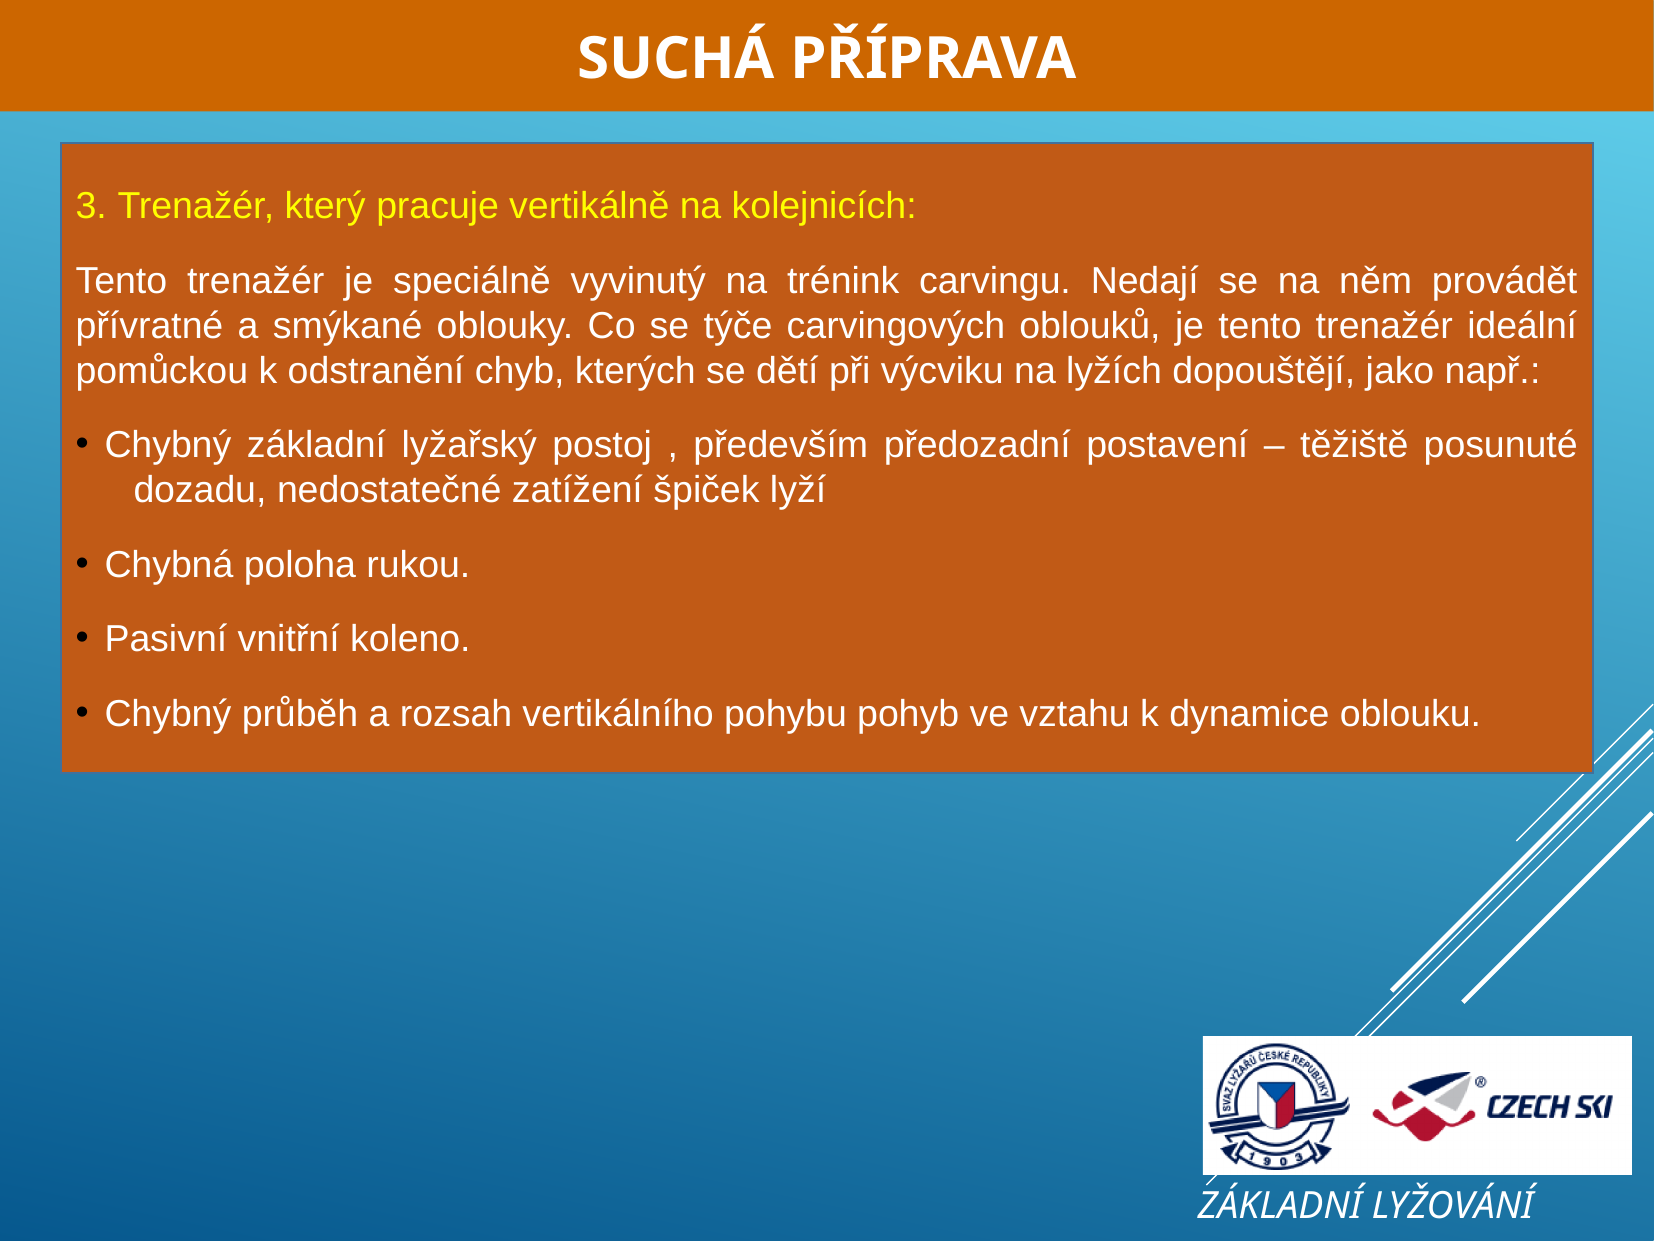

# Suchá příprava
3. Trenažér, který pracuje vertikálně na kolejnicích:
Tento trenažér je speciálně vyvinutý na trénink carvingu. Nedají se na něm provádět přívratné a smýkané oblouky. Co se týče carvingových oblouků, je tento trenažér ideální pomůckou k odstranění chyb, kterých se dětí při výcviku na lyžích dopouštějí, jako např.:
Chybný základní lyžařský postoj , především předozadní postavení – těžiště posunuté dozadu, nedostatečné zatížení špiček lyží
Chybná poloha rukou.
Pasivní vnitřní koleno.
Chybný průběh a rozsah vertikálního pohybu pohyb ve vztahu k dynamice oblouku.
ZÁKLADNÍ LYŽOVÁNÍ